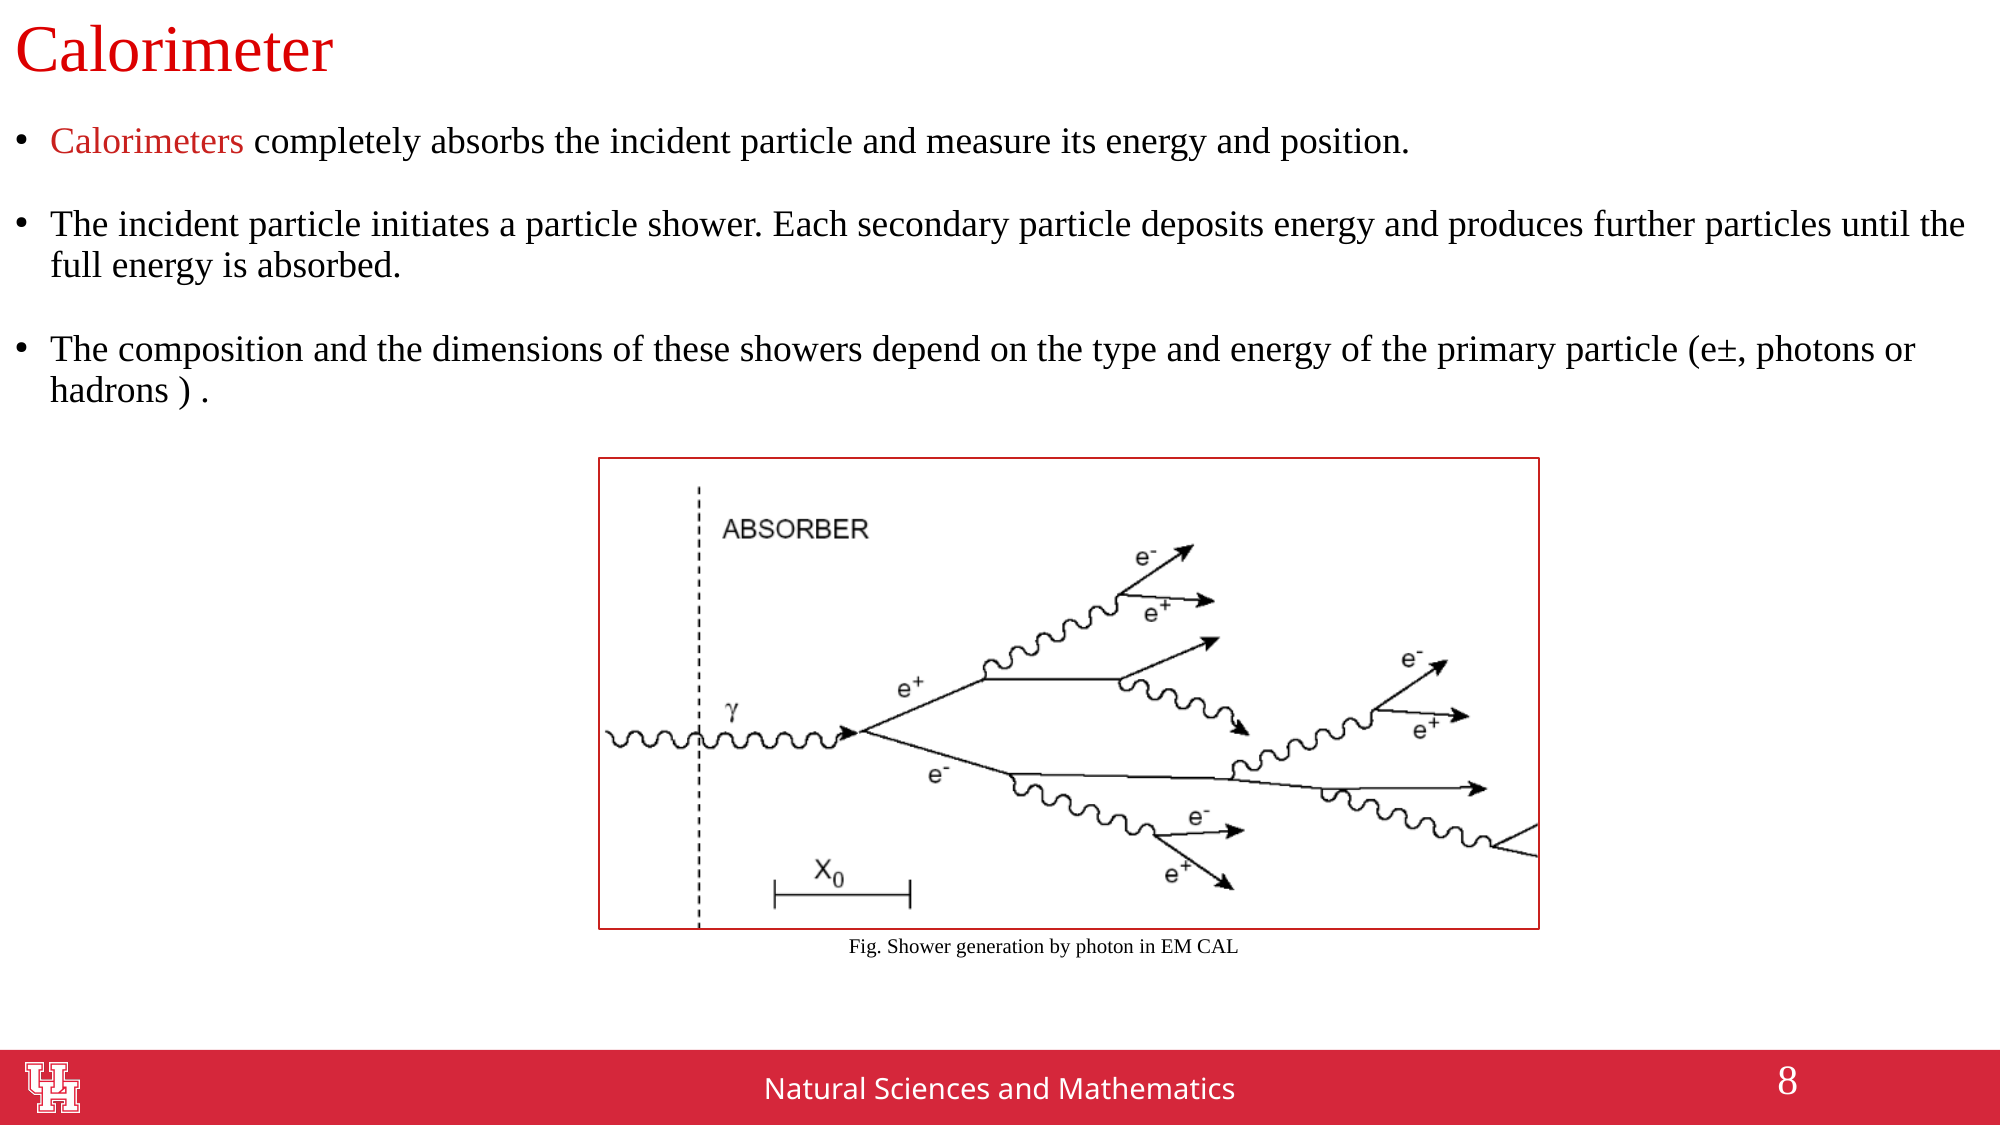

# Calorimeter
Calorimeters completely absorbs the incident particle and measure its energy and position.
The incident particle initiates a particle shower. Each secondary particle deposits energy and produces further particles until the full energy is absorbed.
The composition and the dimensions of these showers depend on the type and energy of the primary particle (e±, photons or hadrons ) .
Fig. Shower generation by photon in EM CAL
8